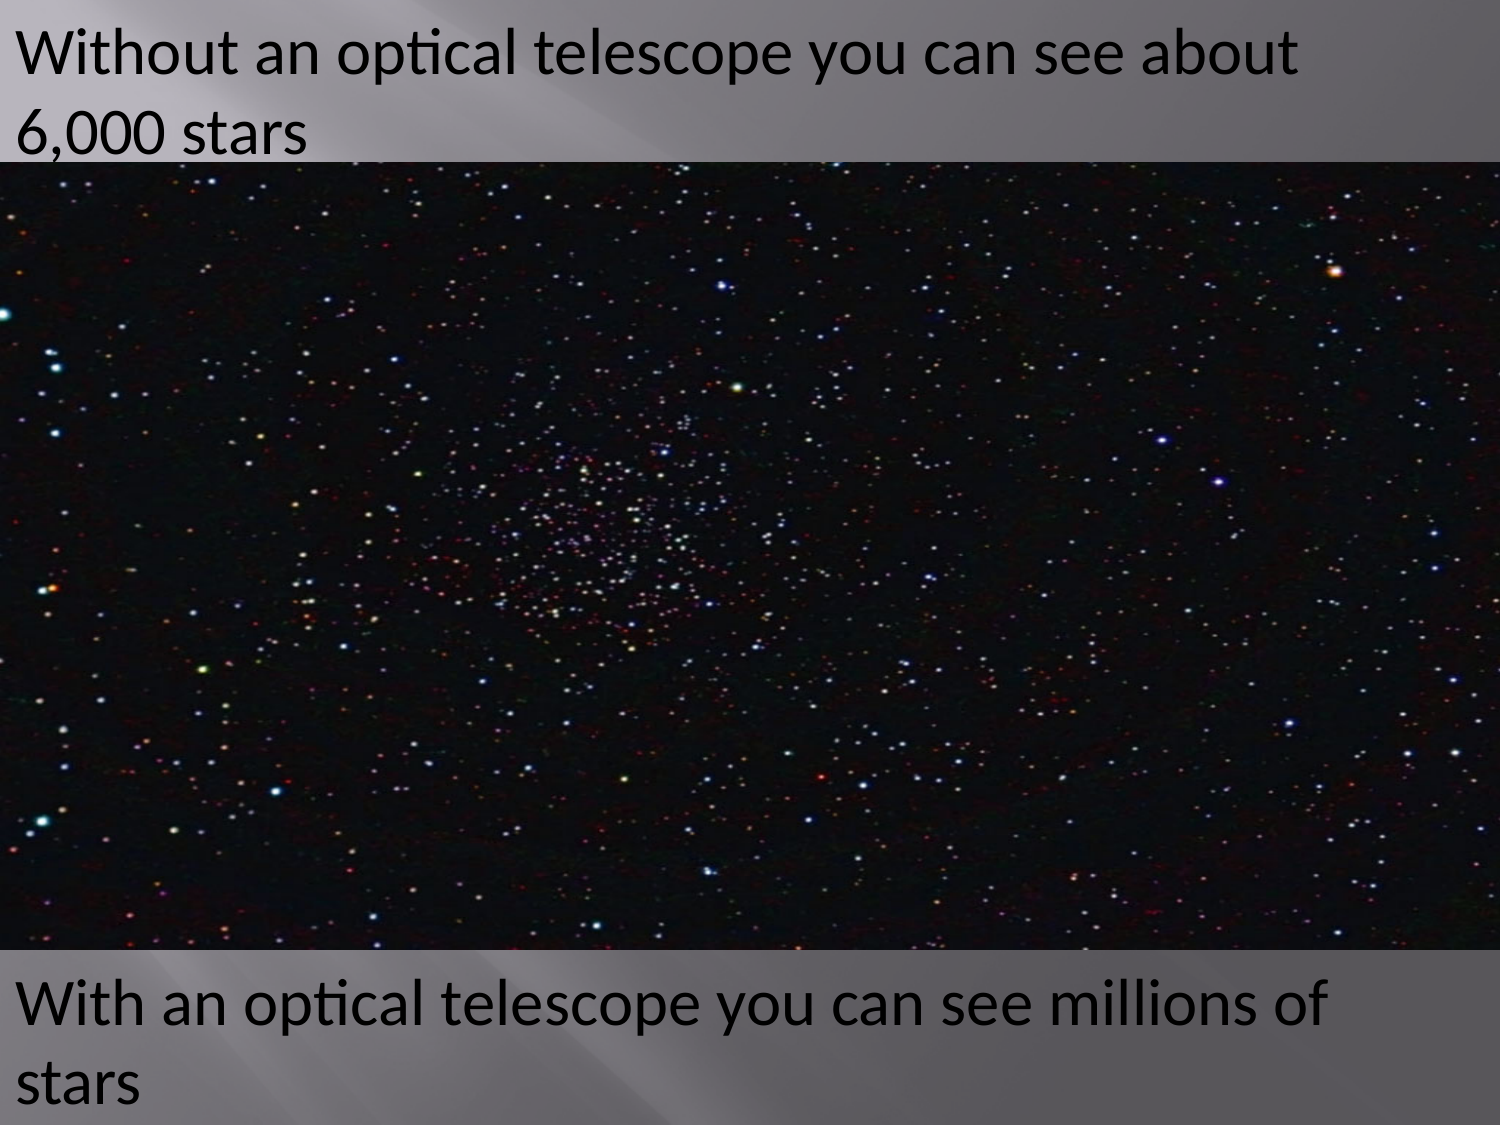

# Without an optical telescope you can see about 6,000 stars
With an optical telescope you can see millions of stars